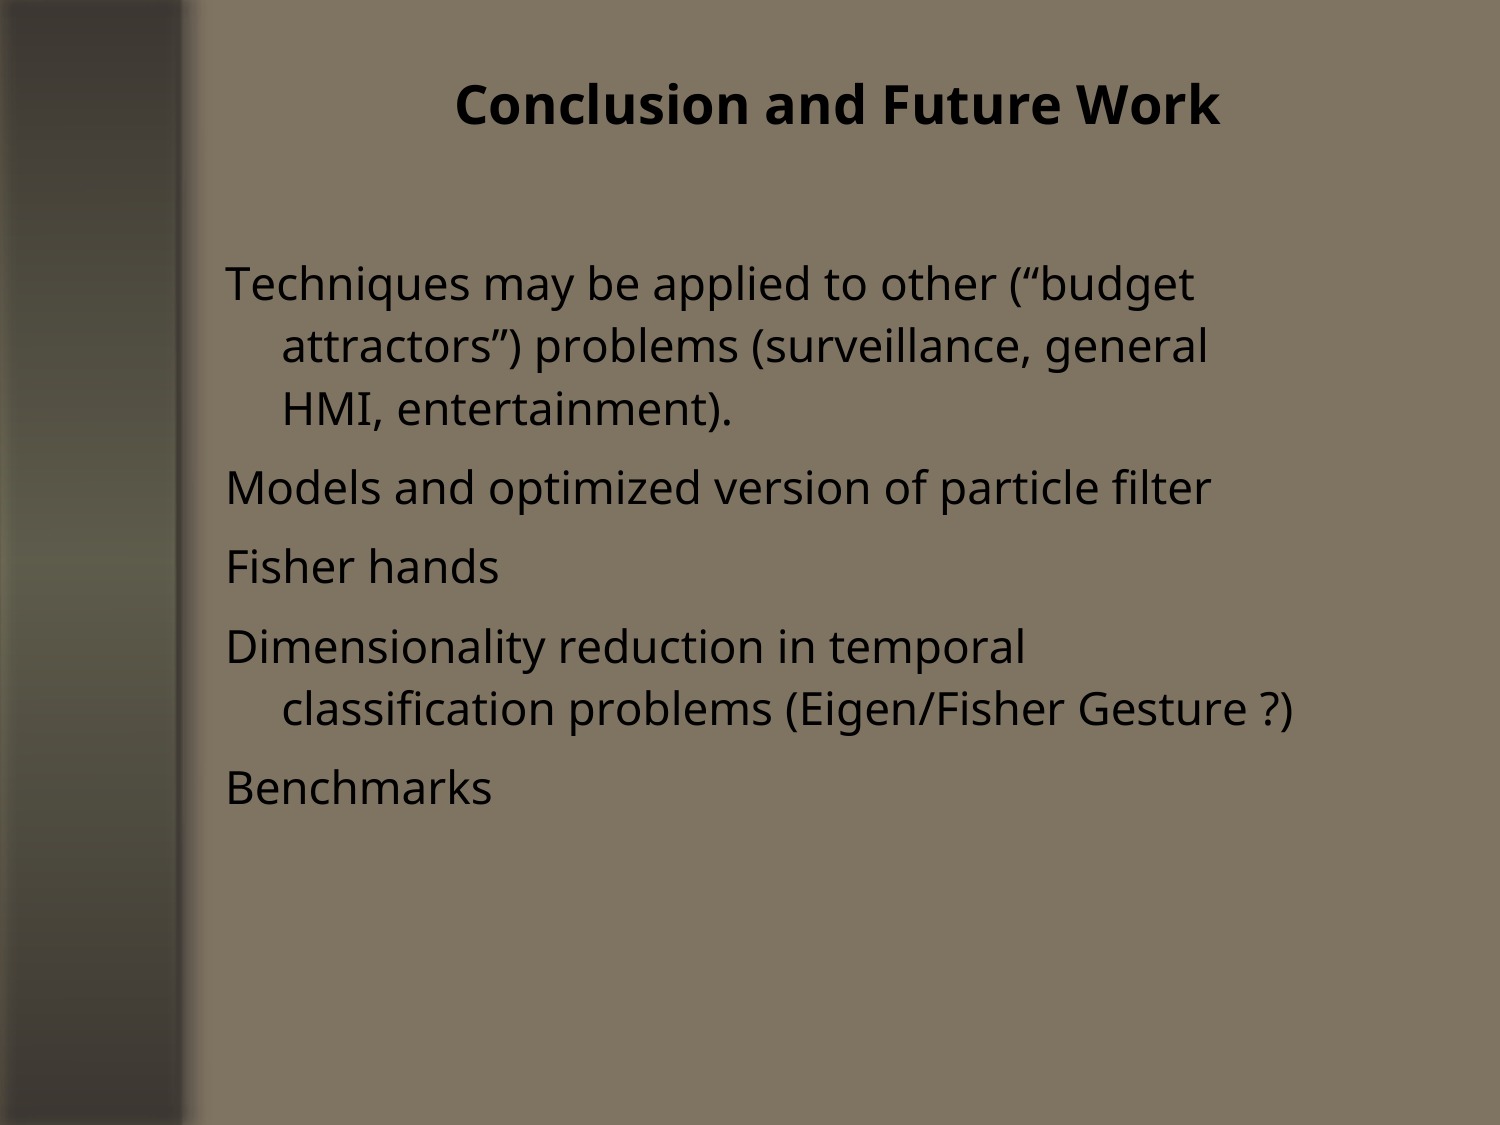

# Conclusion and Future Work
Techniques may be applied to other (“budget attractors”) problems (surveillance, general HMI, entertainment).
Models and optimized version of particle filter
Fisher hands
Dimensionality reduction in temporal classification problems (Eigen/Fisher Gesture ?)
Benchmarks